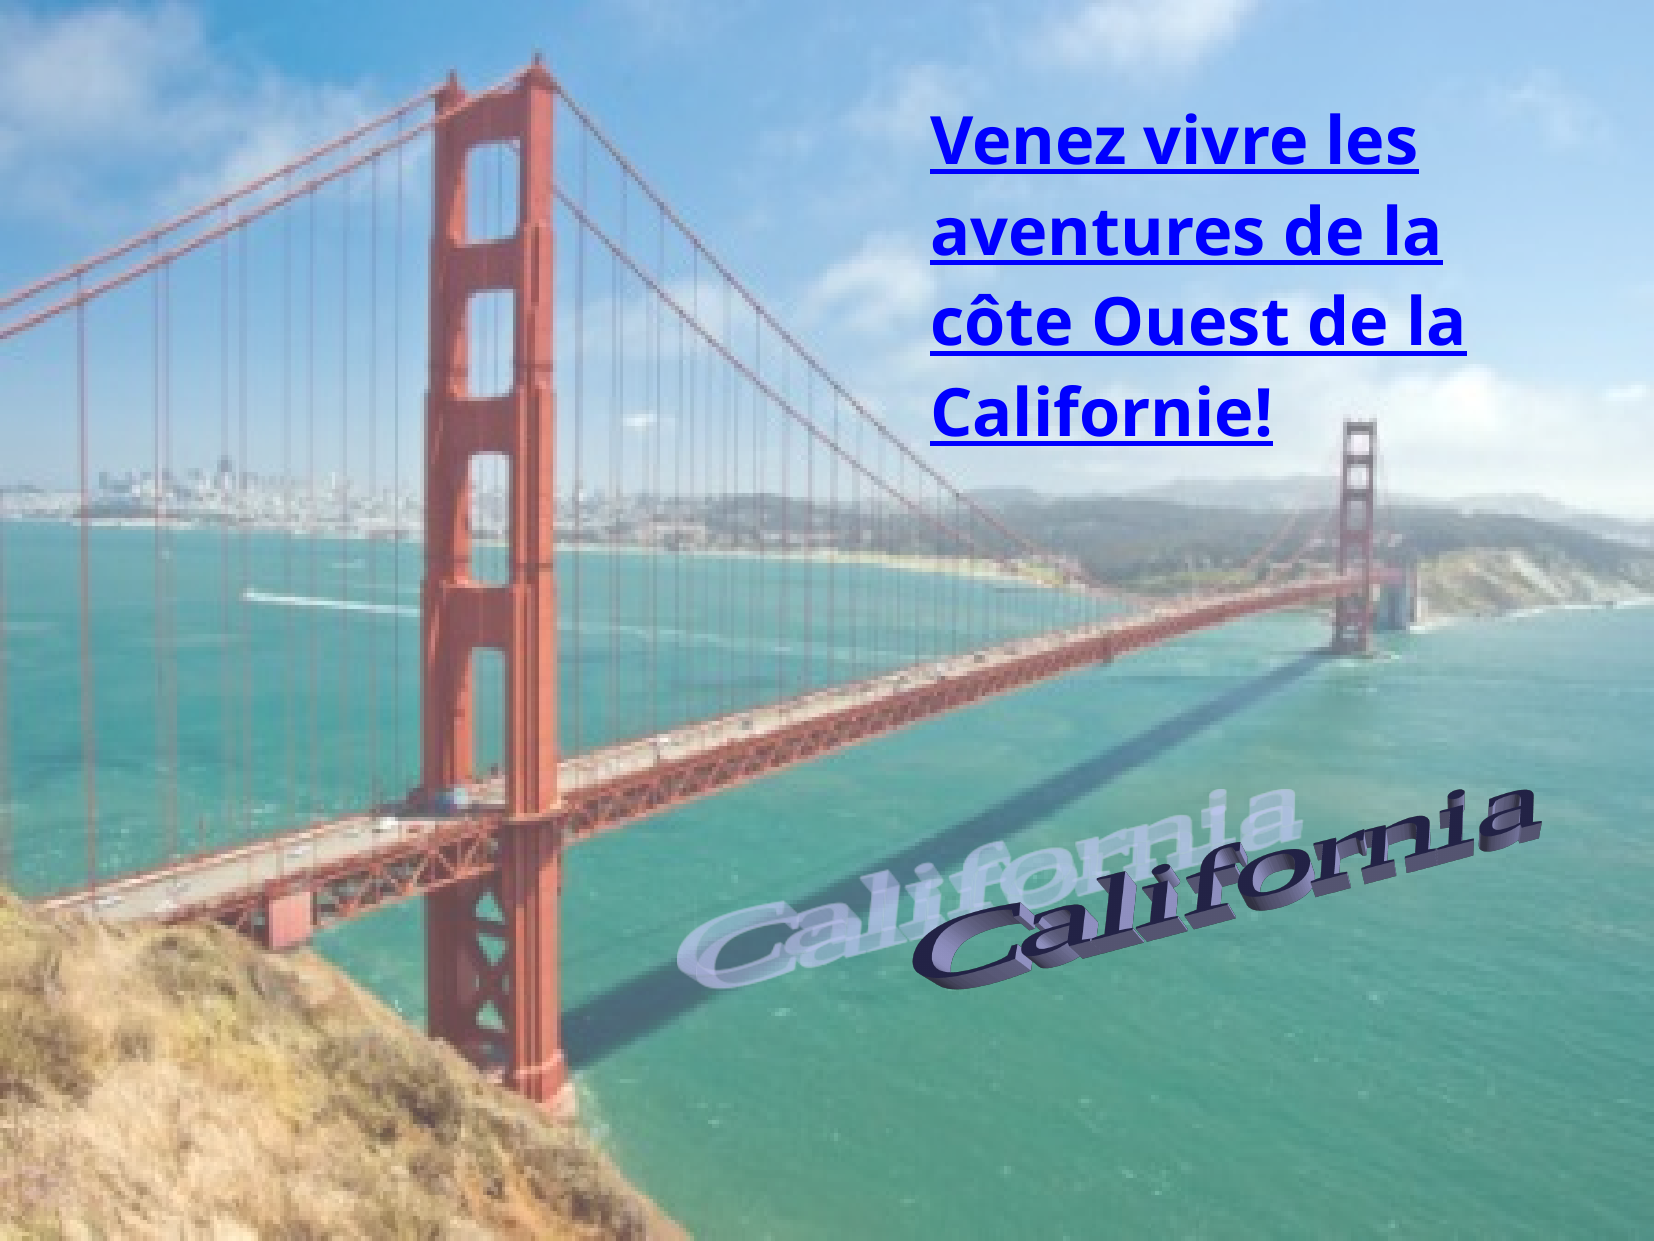

Venez vivre les aventures de la côte Ouest de la Californie!
California